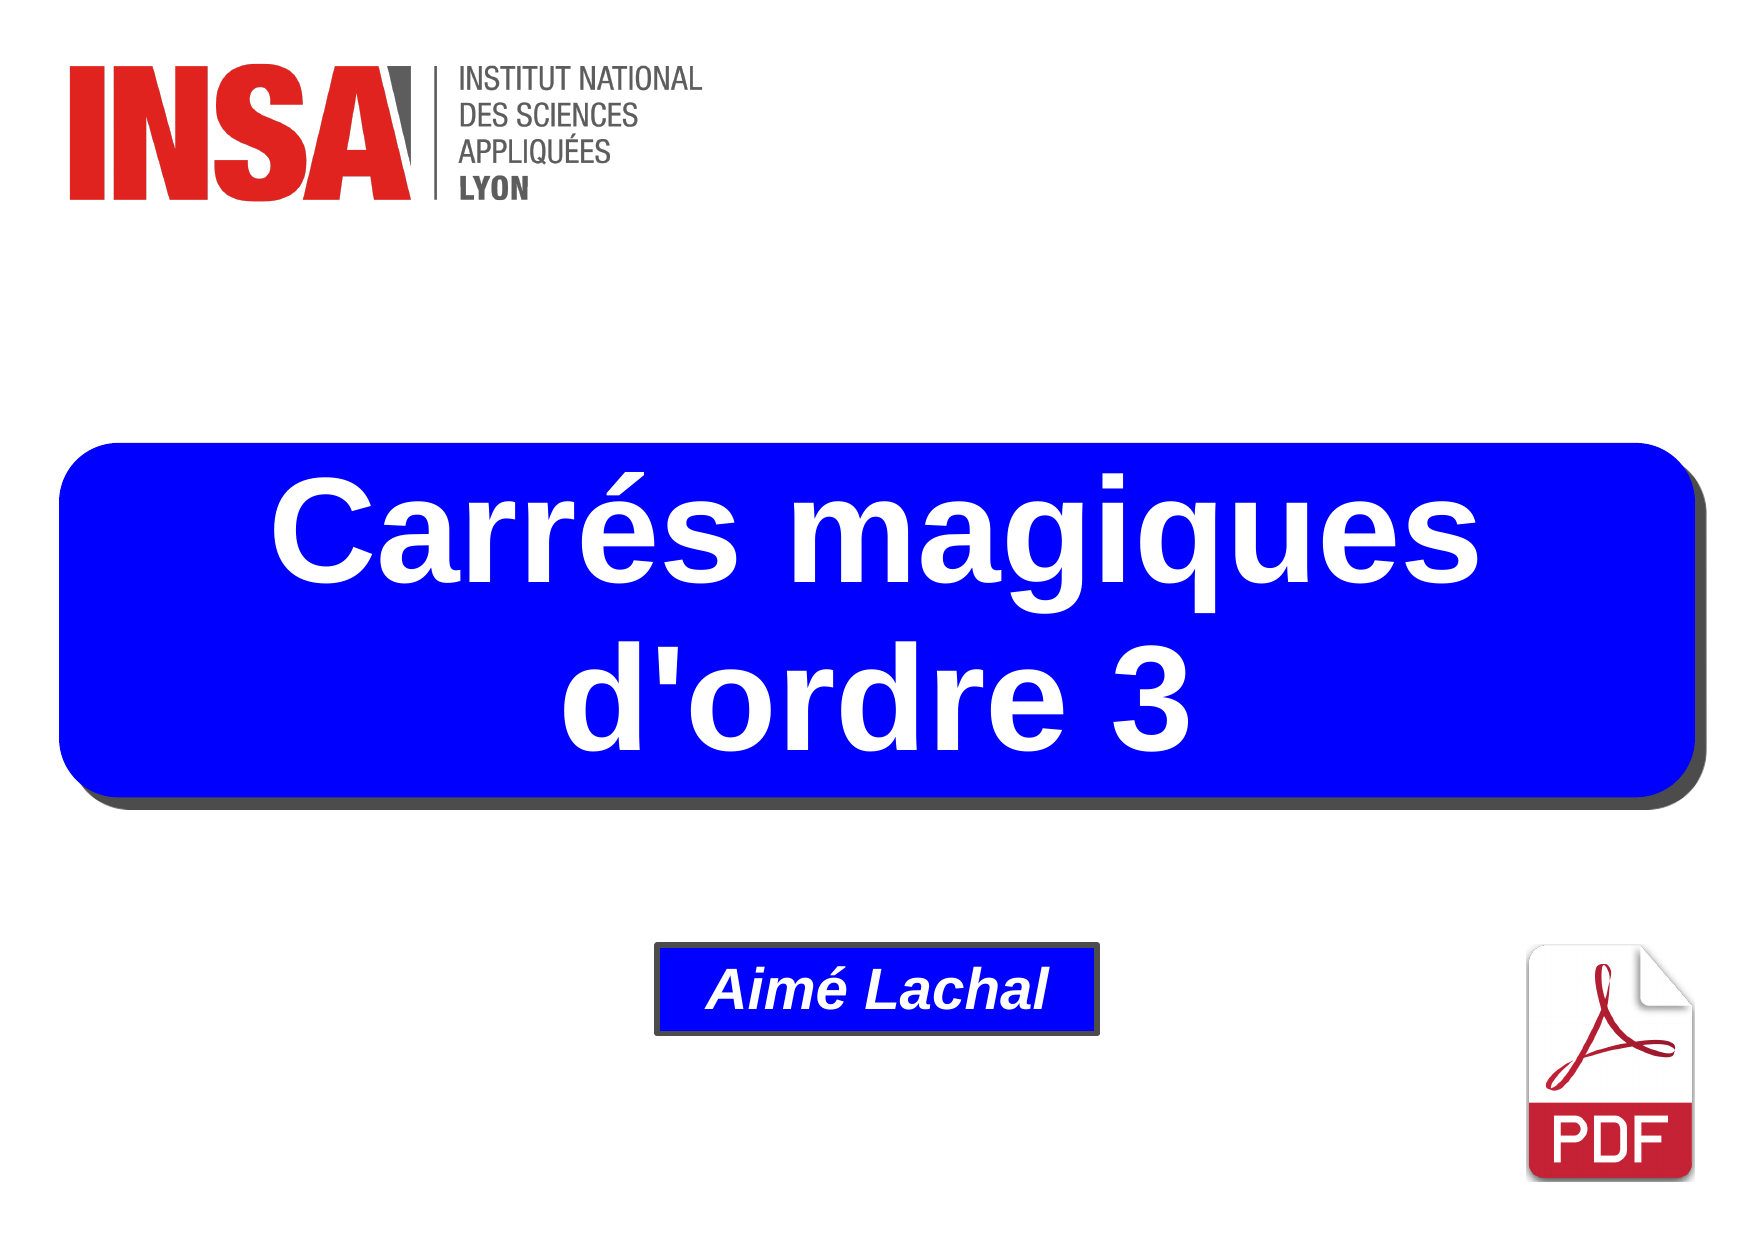

Carrés magiques
d'ordre 3
# Aimé Lachal